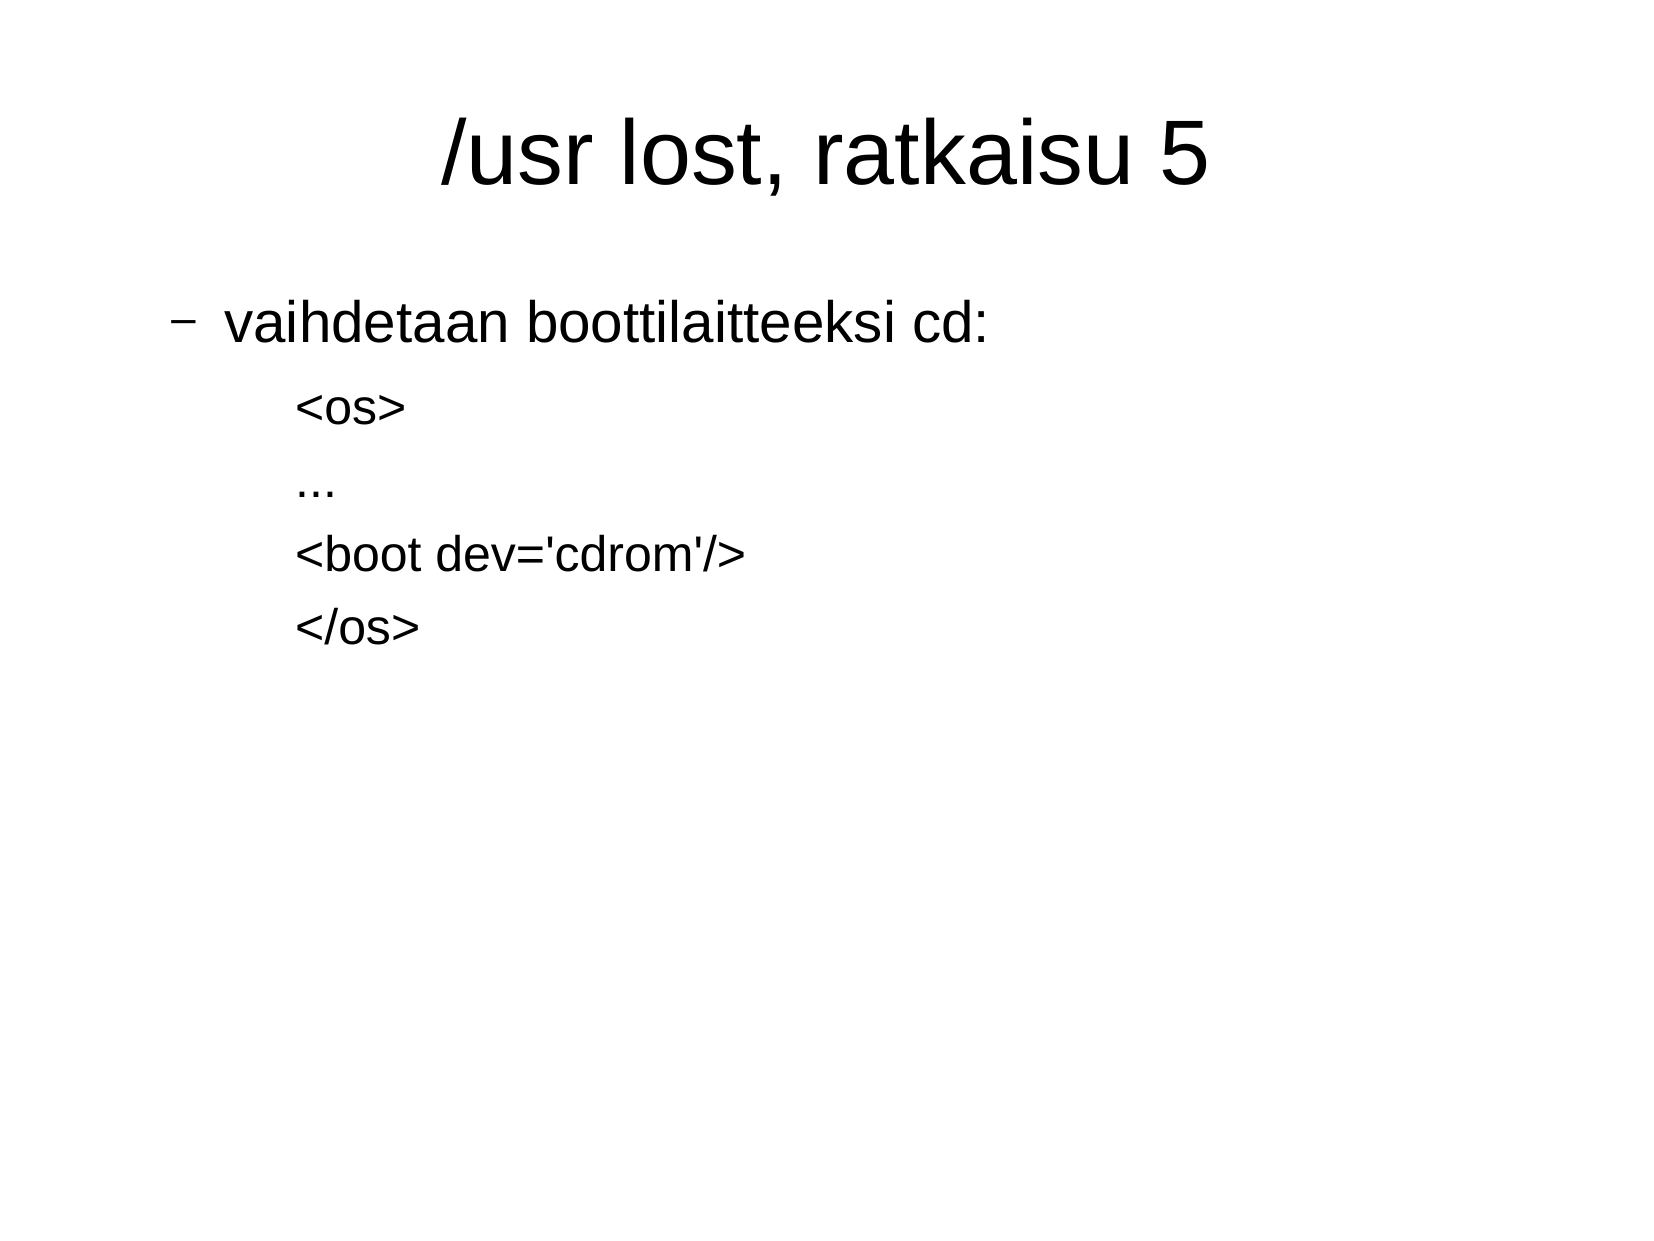

# /usr lost, ratkaisu 5
vaihdetaan boottilaitteeksi cd:
<os>
...
<boot dev='cdrom'/>
</os>